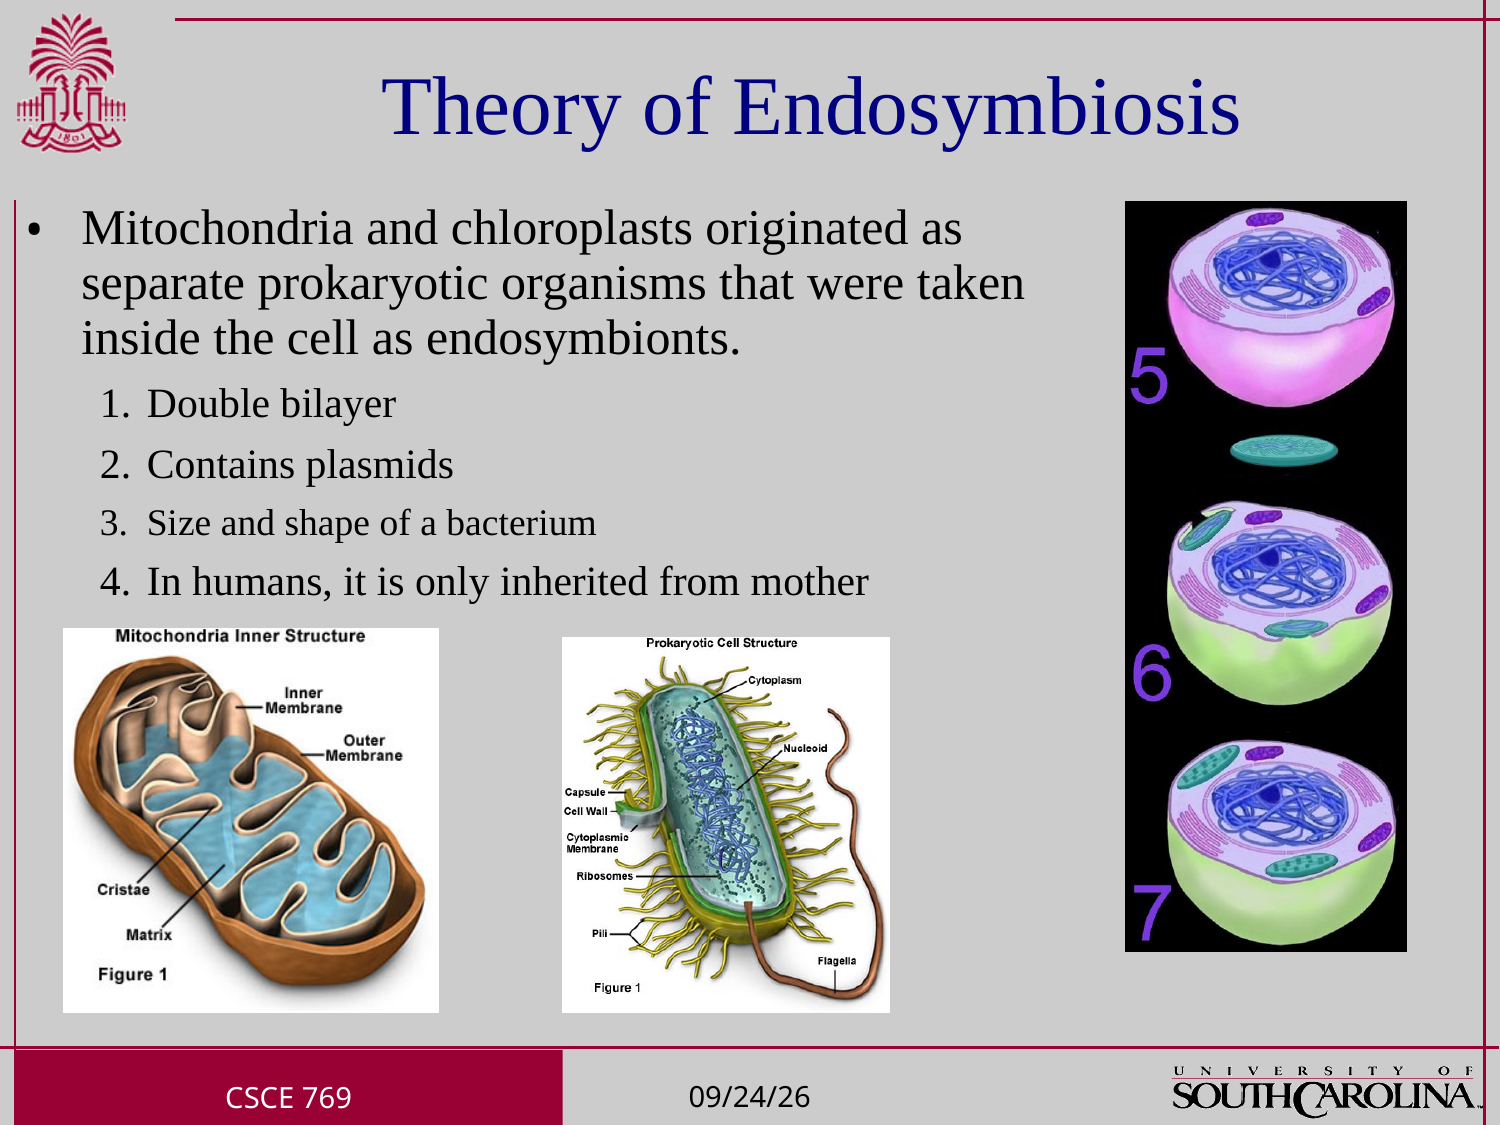

# Theory of Endosymbiosis
Mitochondria and chloroplasts originated as separate prokaryotic organisms that were taken inside the cell as endosymbionts.
Double bilayer
Contains plasmids
Size and shape of a bacterium
In humans, it is only inherited from mother